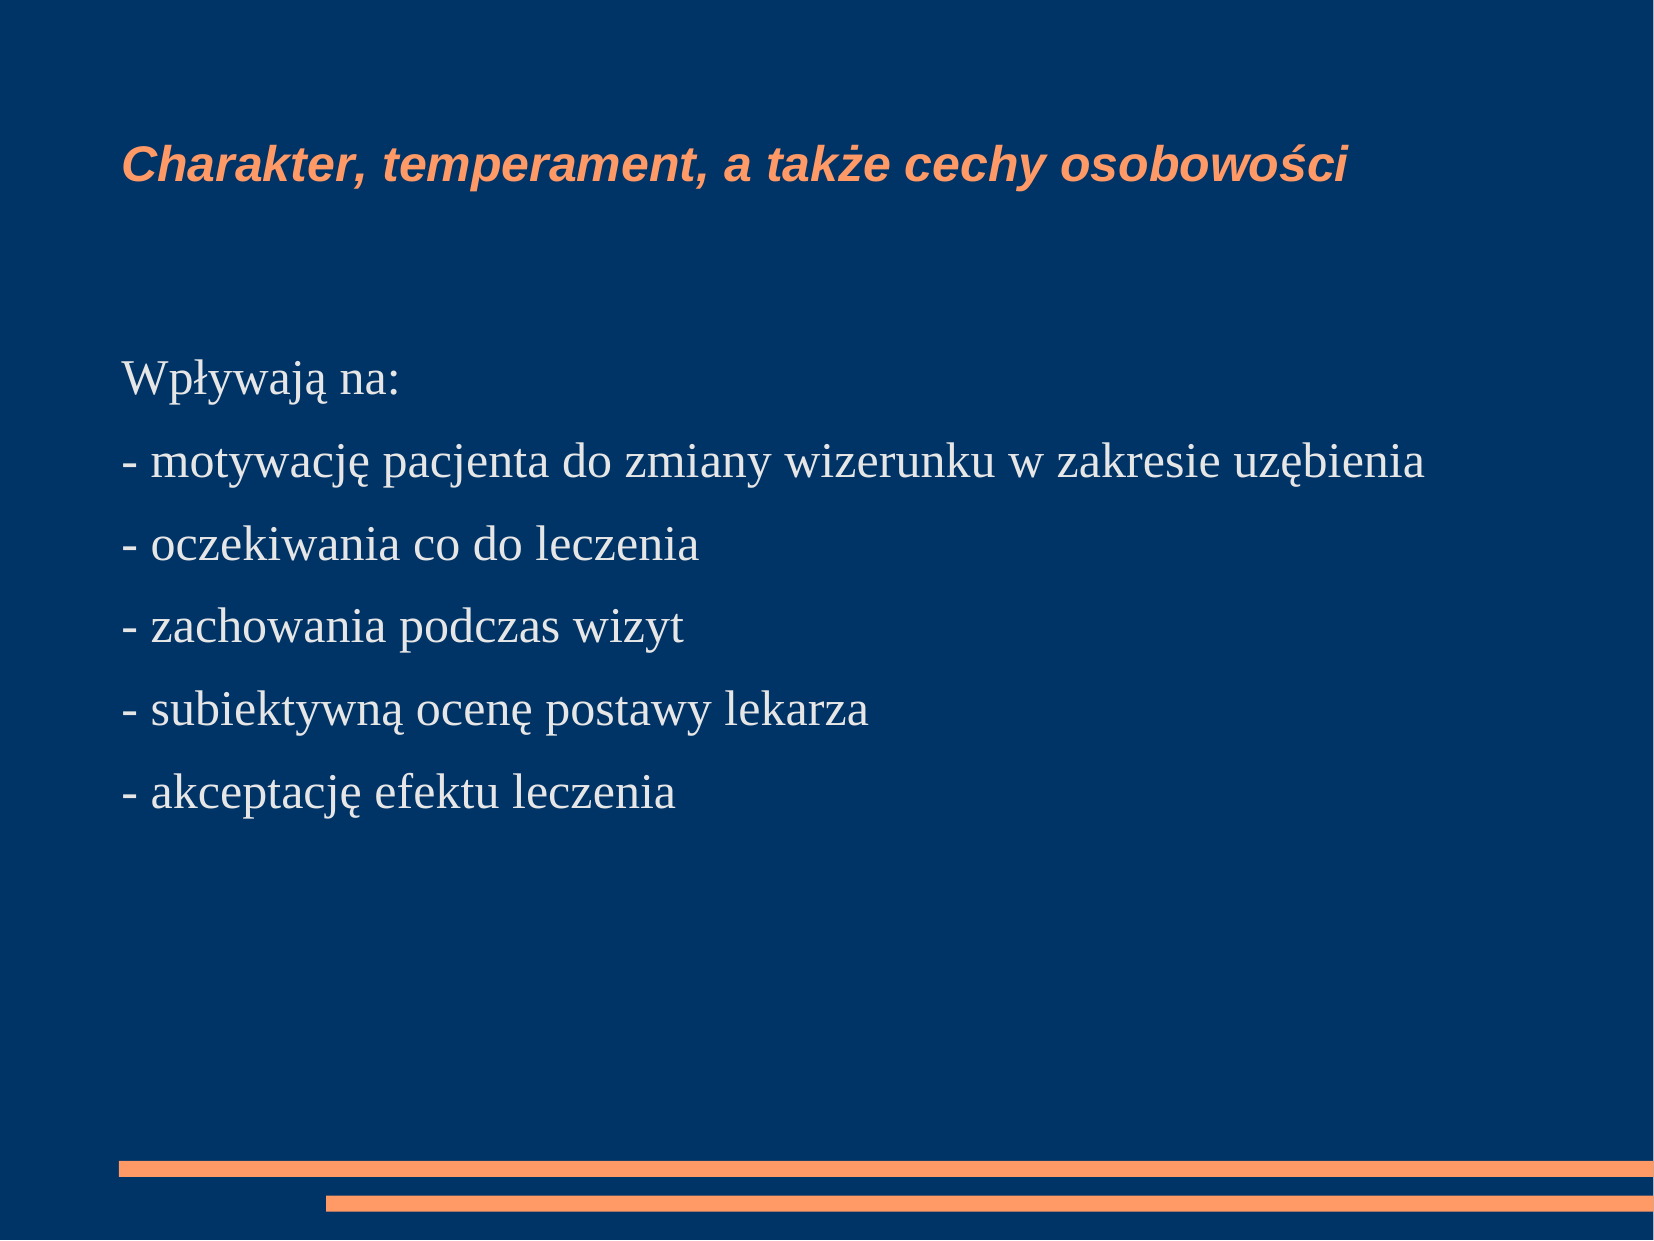

# Charakter, temperament, a także cechy osobowości
Wpływają na:
- motywację pacjenta do zmiany wizerunku w zakresie uzębienia
- oczekiwania co do leczenia
- zachowania podczas wizyt
- subiektywną ocenę postawy lekarza
- akceptację efektu leczenia